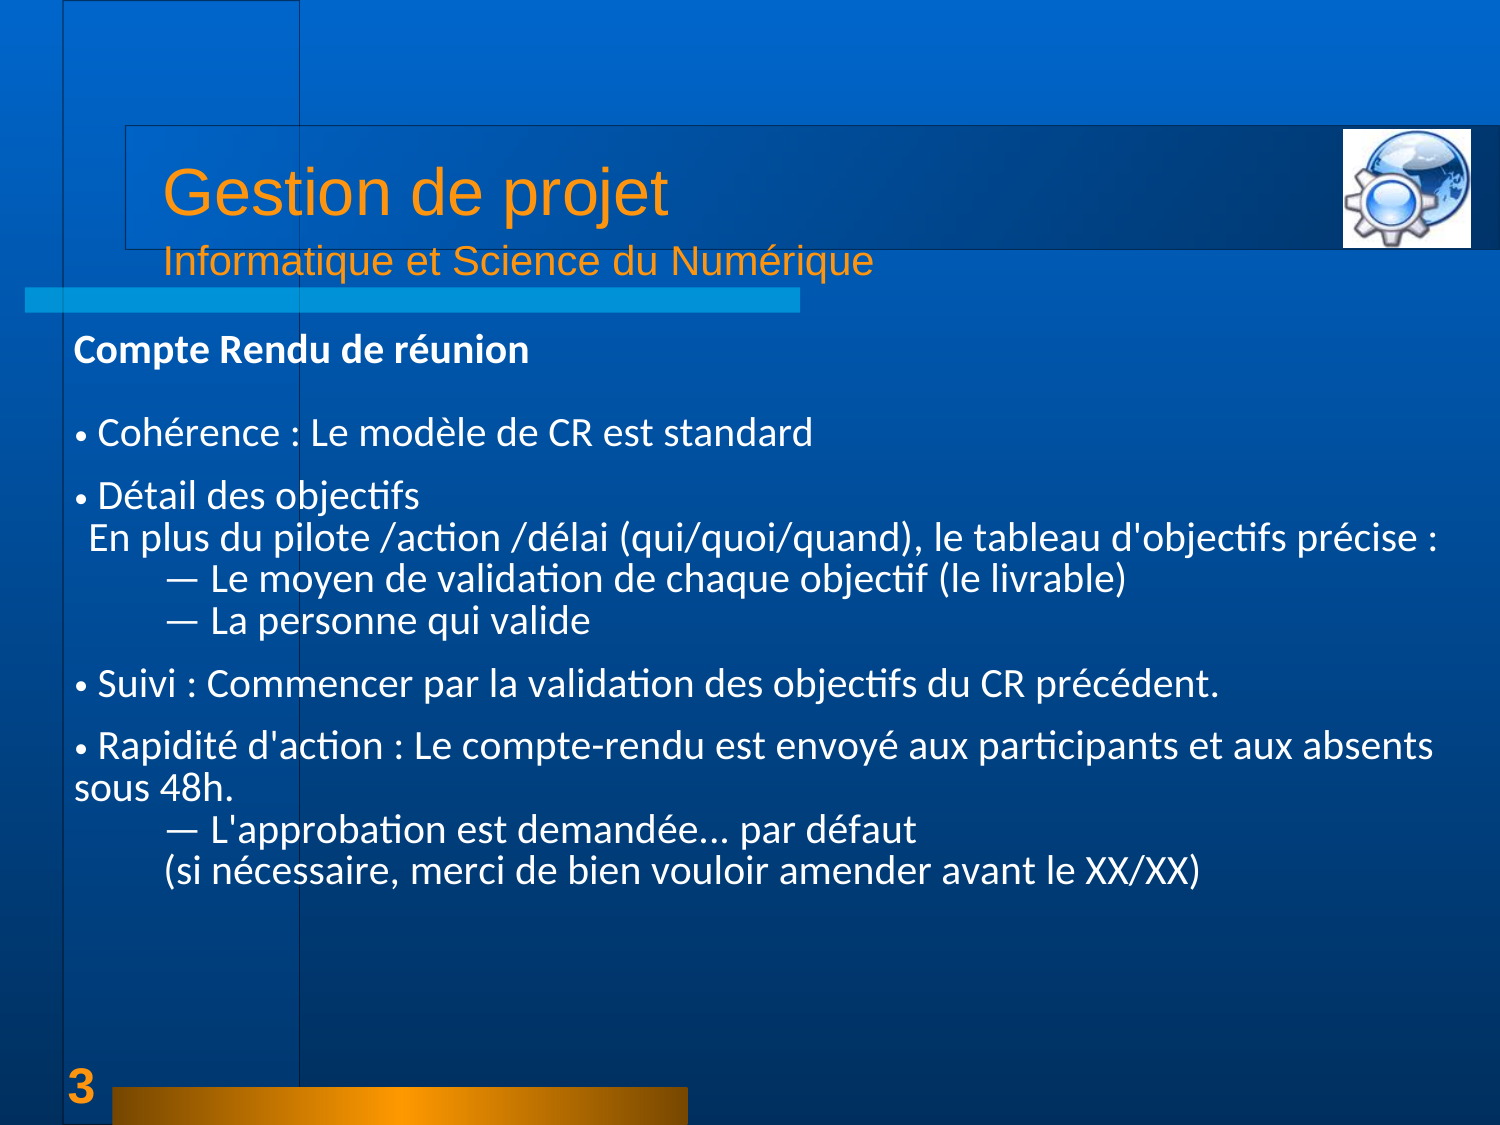

Compte Rendu de réunion
 Cohérence : Le modèle de CR est standard
 Détail des objectifs
En plus du pilote /action /délai (qui/quoi/quand), le tableau d'objectifs précise :
— Le moyen de validation de chaque objectif (le livrable)
— La personne qui valide
 Suivi : Commencer par la validation des objectifs du CR précédent.
 Rapidité d'action : Le compte-rendu est envoyé aux participants et aux absents sous 48h.
— L'approbation est demandée... par défaut
(si nécessaire, merci de bien vouloir amender avant le XX/XX)